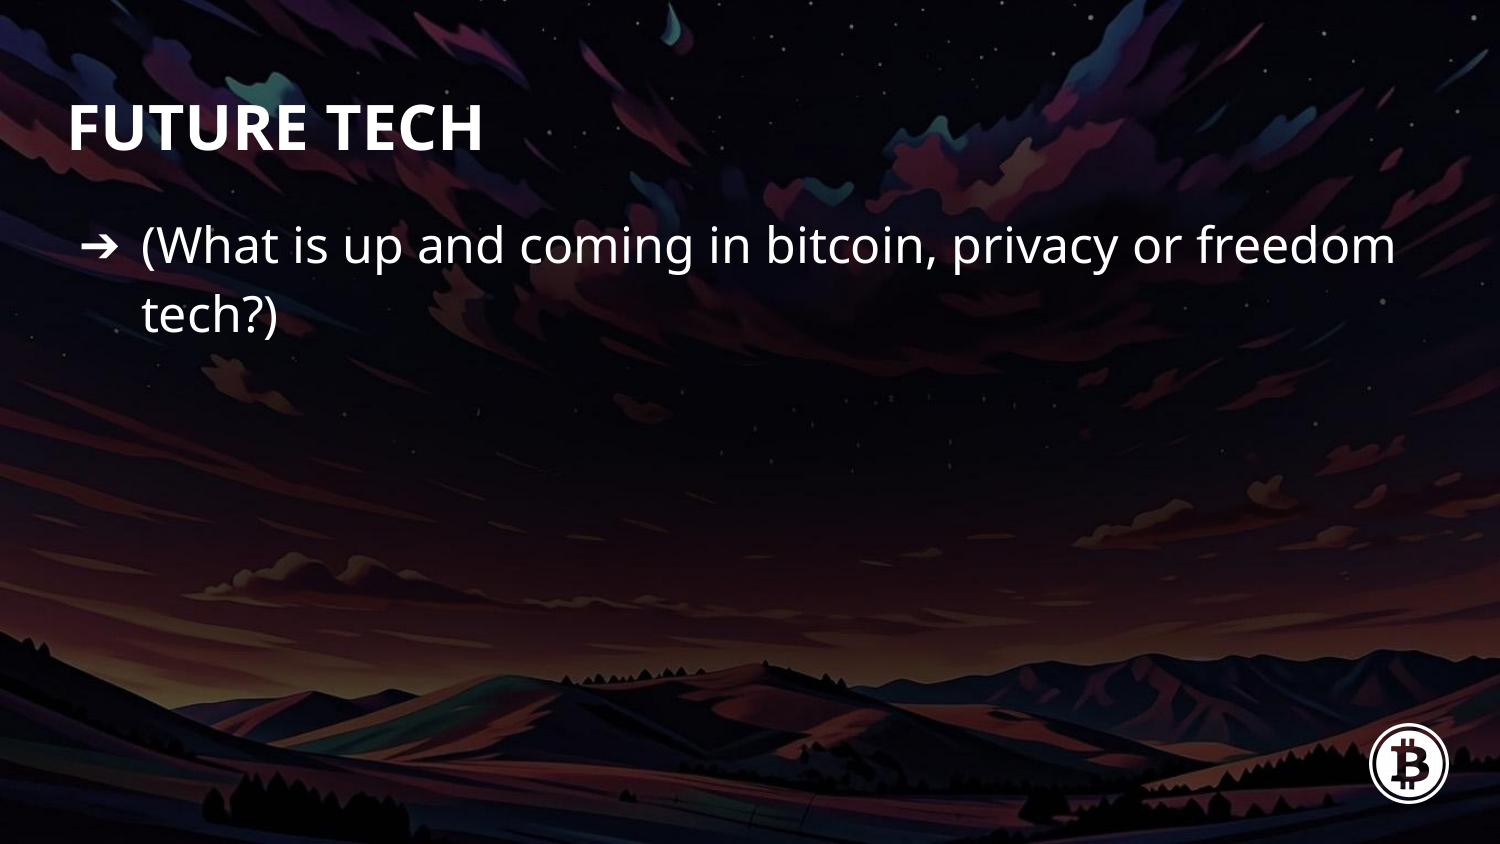

# FUTURE TECH
(What is up and coming in bitcoin, privacy or freedom tech?)